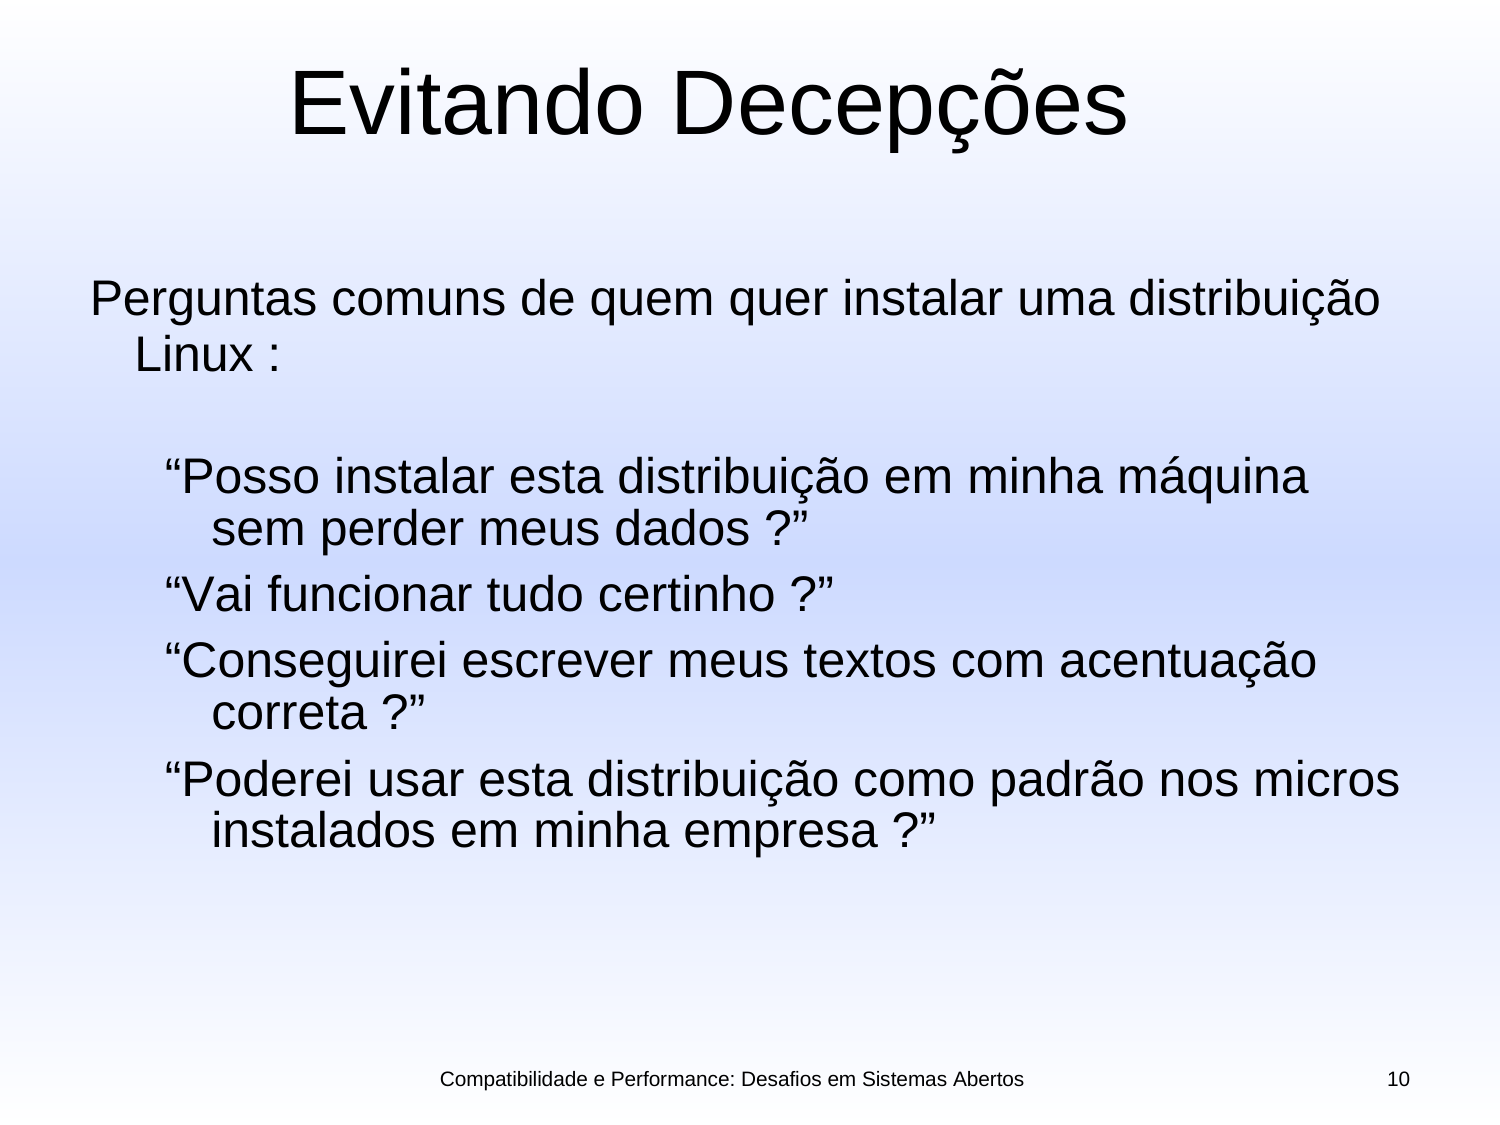

Evitando Decepções
#
Perguntas comuns de quem quer instalar uma distribuição Linux :
“Posso instalar esta distribuição em minha máquina sem perder meus dados ?”
“Vai funcionar tudo certinho ?”
“Conseguirei escrever meus textos com acentuação correta ?”
“Poderei usar esta distribuição como padrão nos micros instalados em minha empresa ?”
Compatibilidade e Performance: Desafios em Sistemas Abertos
10